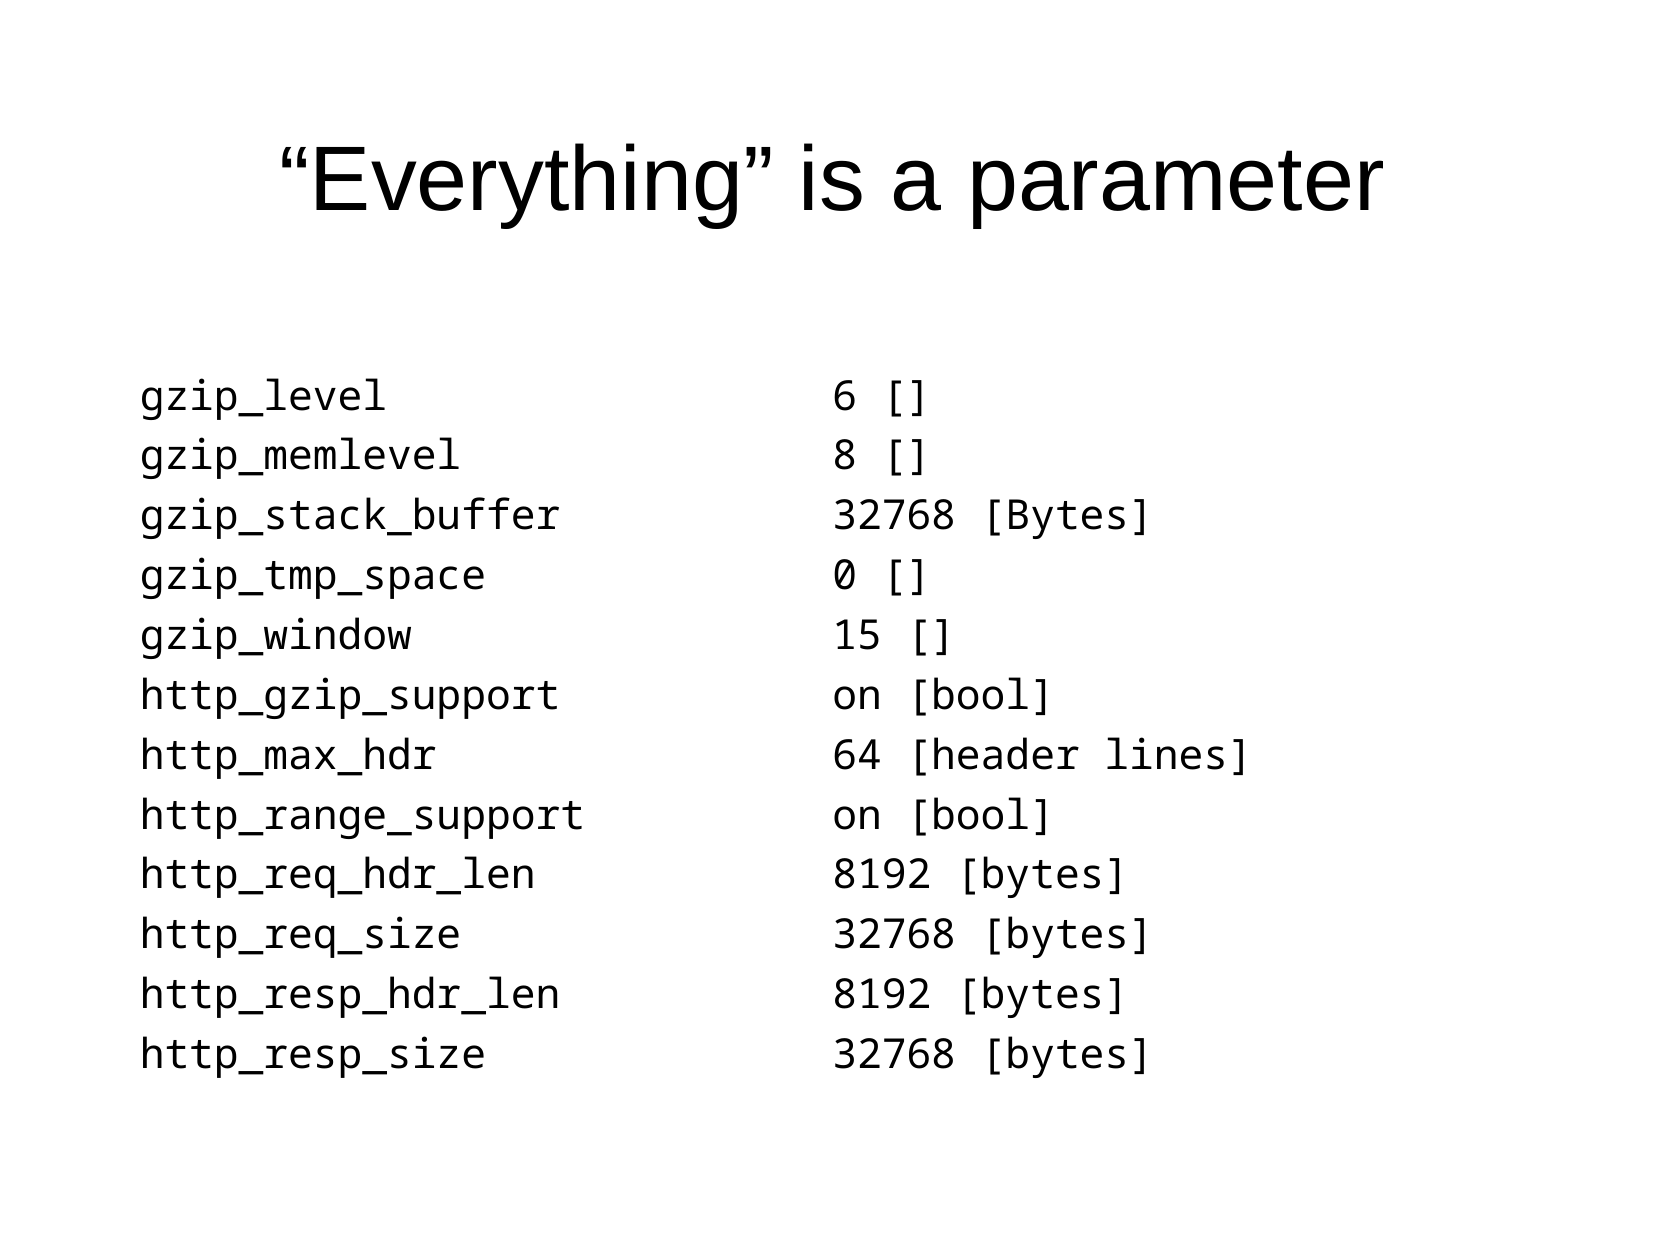

# “Everything” is a parameter
gzip_level 6 []
gzip_memlevel 8 []
gzip_stack_buffer 32768 [Bytes]
gzip_tmp_space 0 []
gzip_window 15 []
http_gzip_support on [bool]
http_max_hdr 64 [header lines]
http_range_support on [bool]
http_req_hdr_len 8192 [bytes]
http_req_size 32768 [bytes]
http_resp_hdr_len 8192 [bytes]
http_resp_size 32768 [bytes]